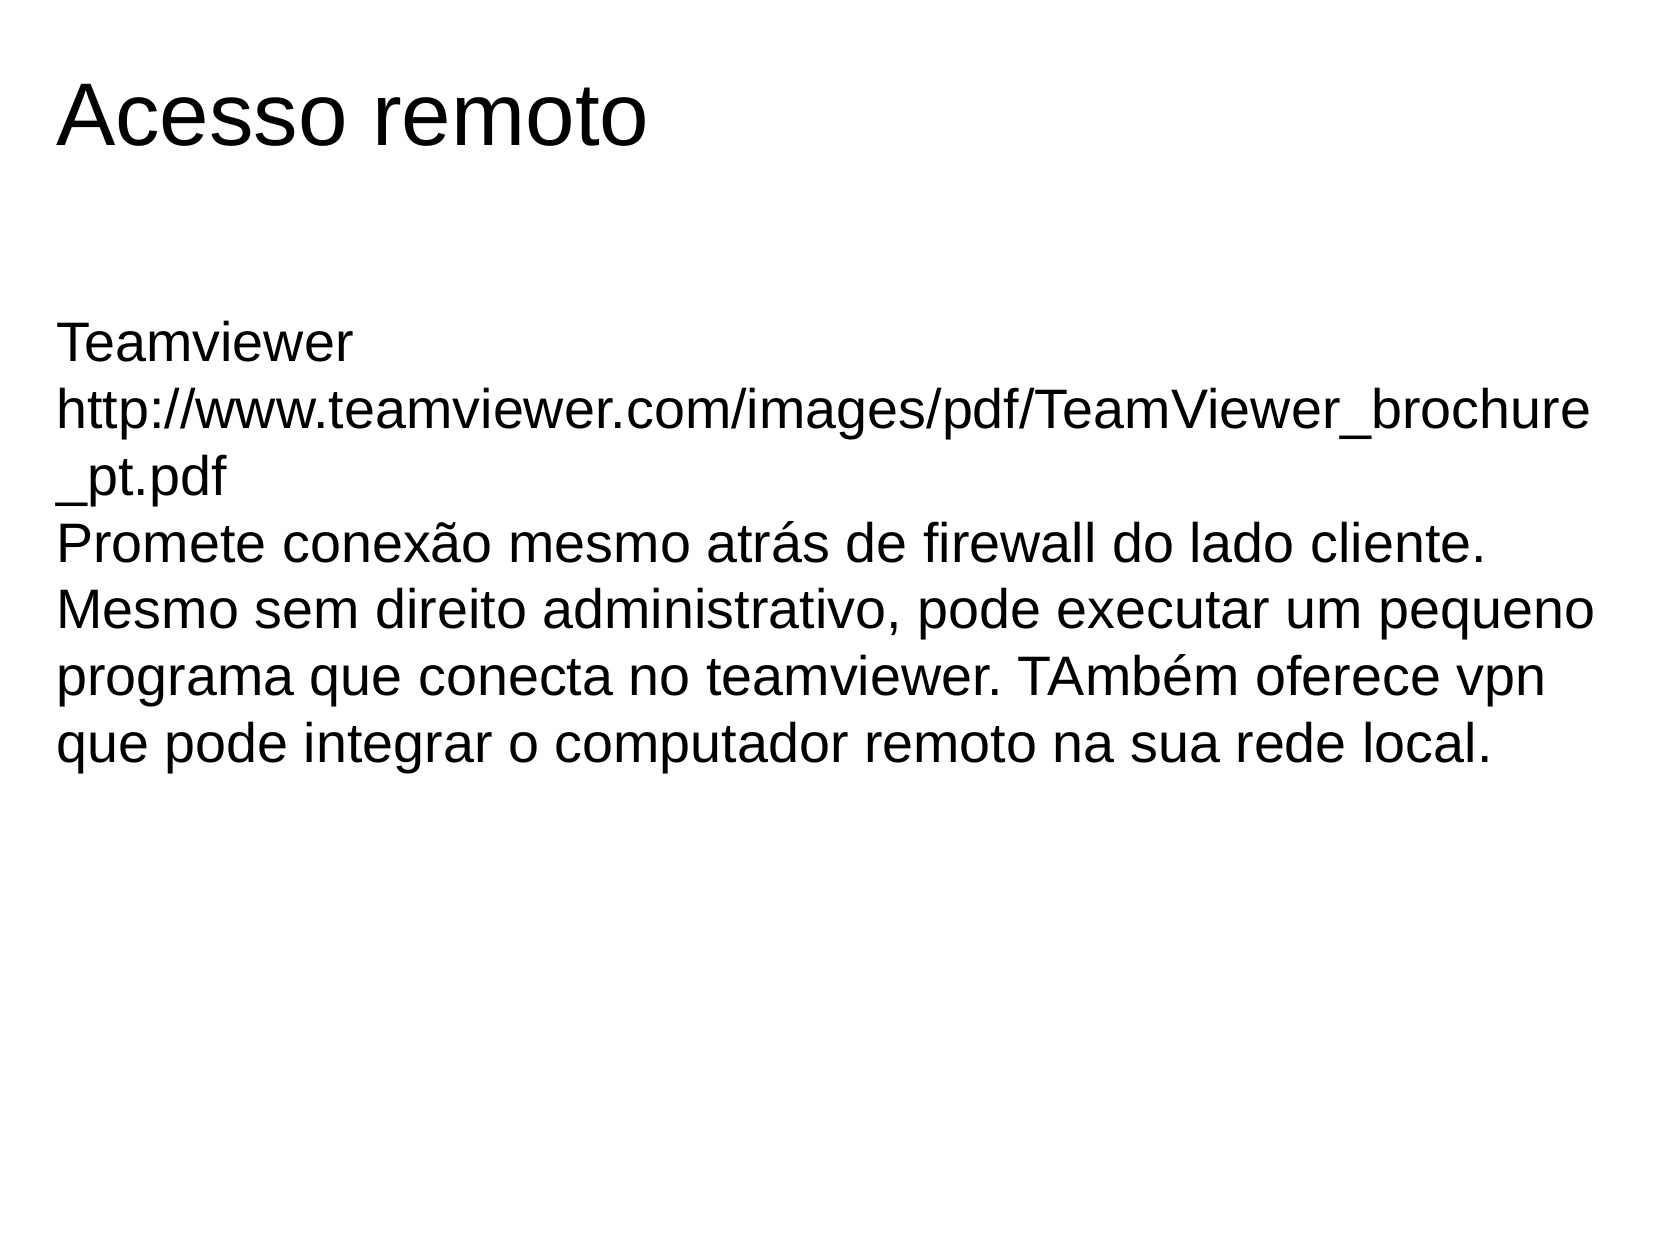

# Acesso remoto
Teamviewer http://www.teamviewer.com/images/pdf/TeamViewer_brochure_pt.pdf
Promete conexão mesmo atrás de firewall do lado cliente. Mesmo sem direito administrativo, pode executar um pequeno programa que conecta no teamviewer. TAmbém oferece vpn  que pode integrar o computador remoto na sua rede local.